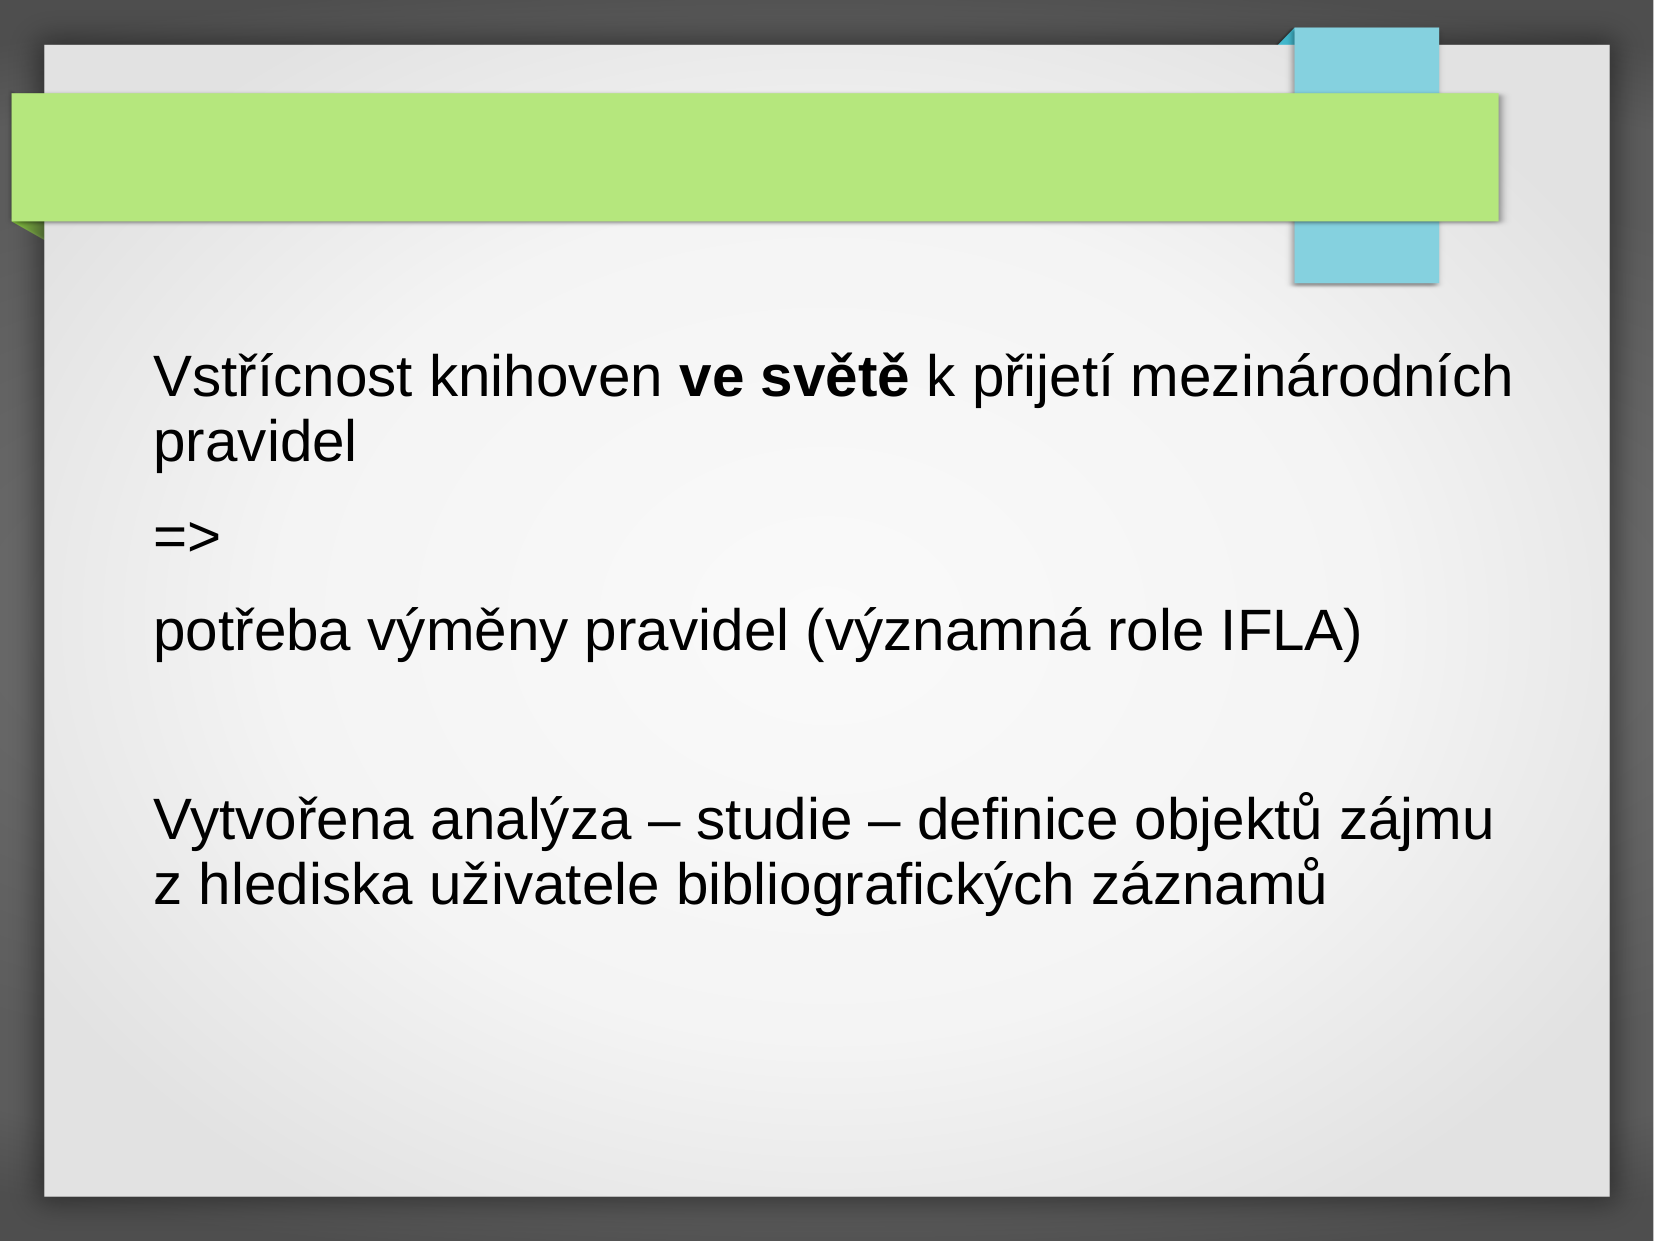

#
Vstřícnost knihoven ve světě k přijetí mezinárodních pravidel
=>
potřeba výměny pravidel (významná role IFLA)
Vytvořena analýza – studie – definice objektů zájmu z hlediska uživatele bibliografických záznamů